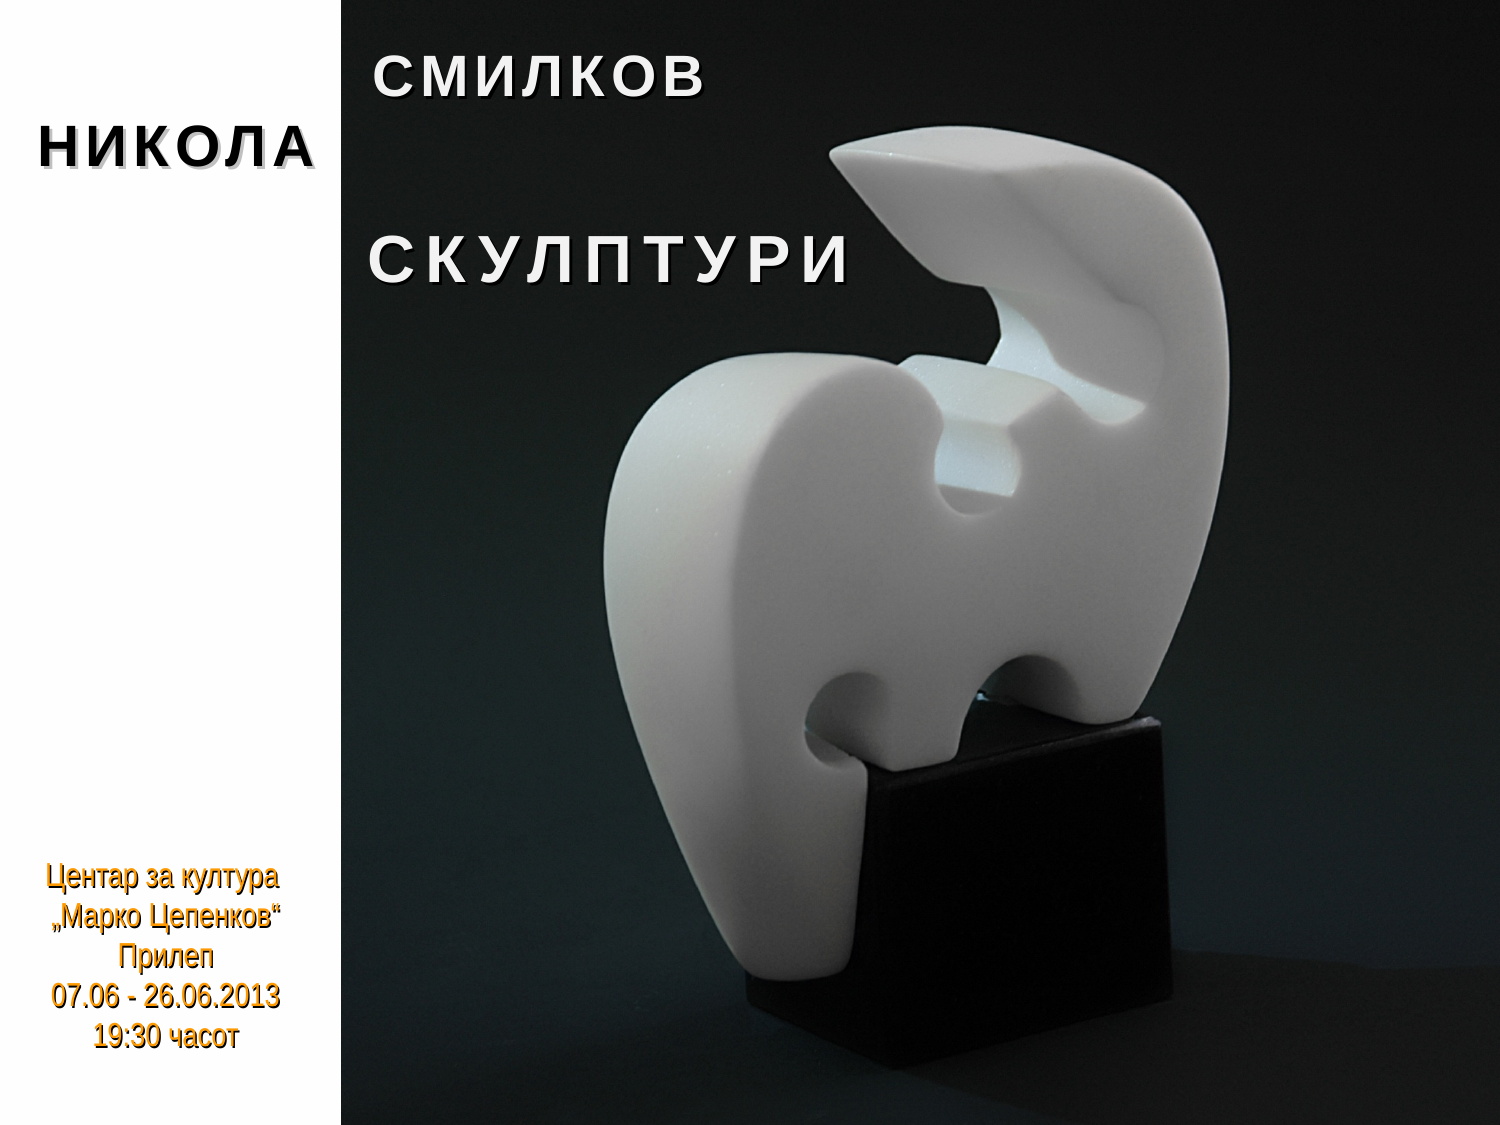

СМИЛКОВ
 НИКОЛА
скулптури
Центар за култура
„Марко Цепенков“
Прилеп
07.06 - 26.06.2013
19:30 часот